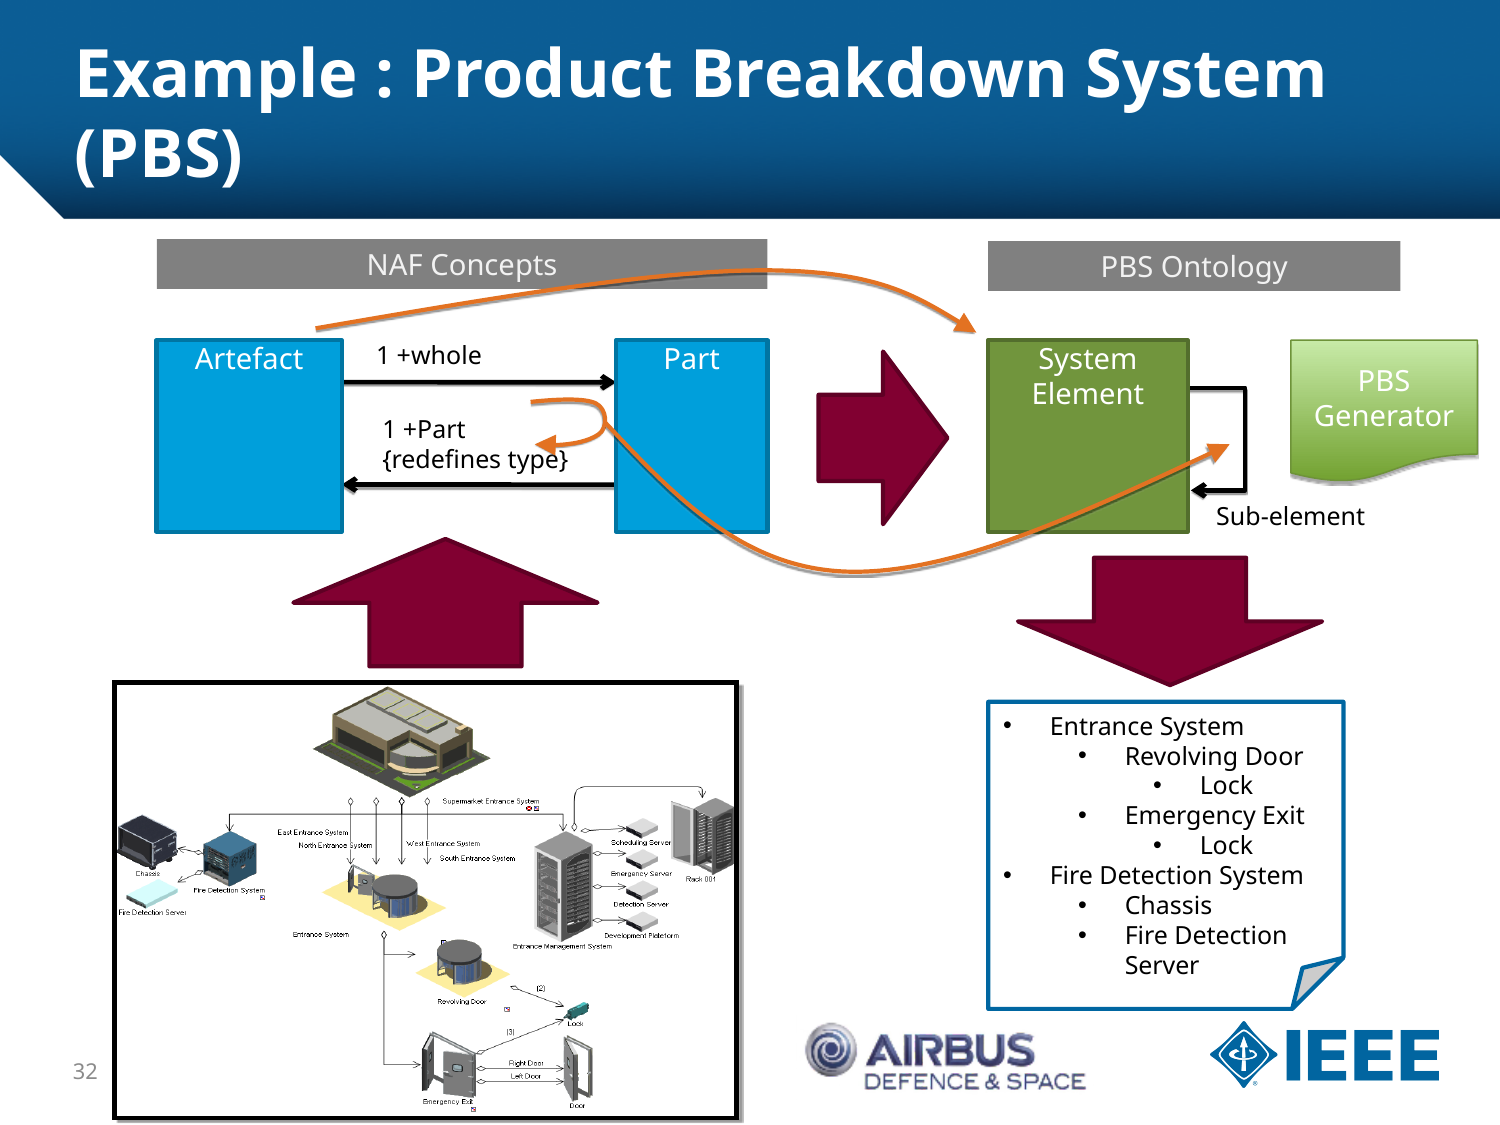

# Example : Product Breakdown System (PBS)
NAF Concepts
1 +whole
Artefact
Part
1 +Part
{redefines type}
PBS Ontology
System Element
PBS Generator
Sub-element
Entrance System
Revolving Door
Lock
Emergency Exit
Lock
Fire Detection System
Chassis
Fire Detection Server